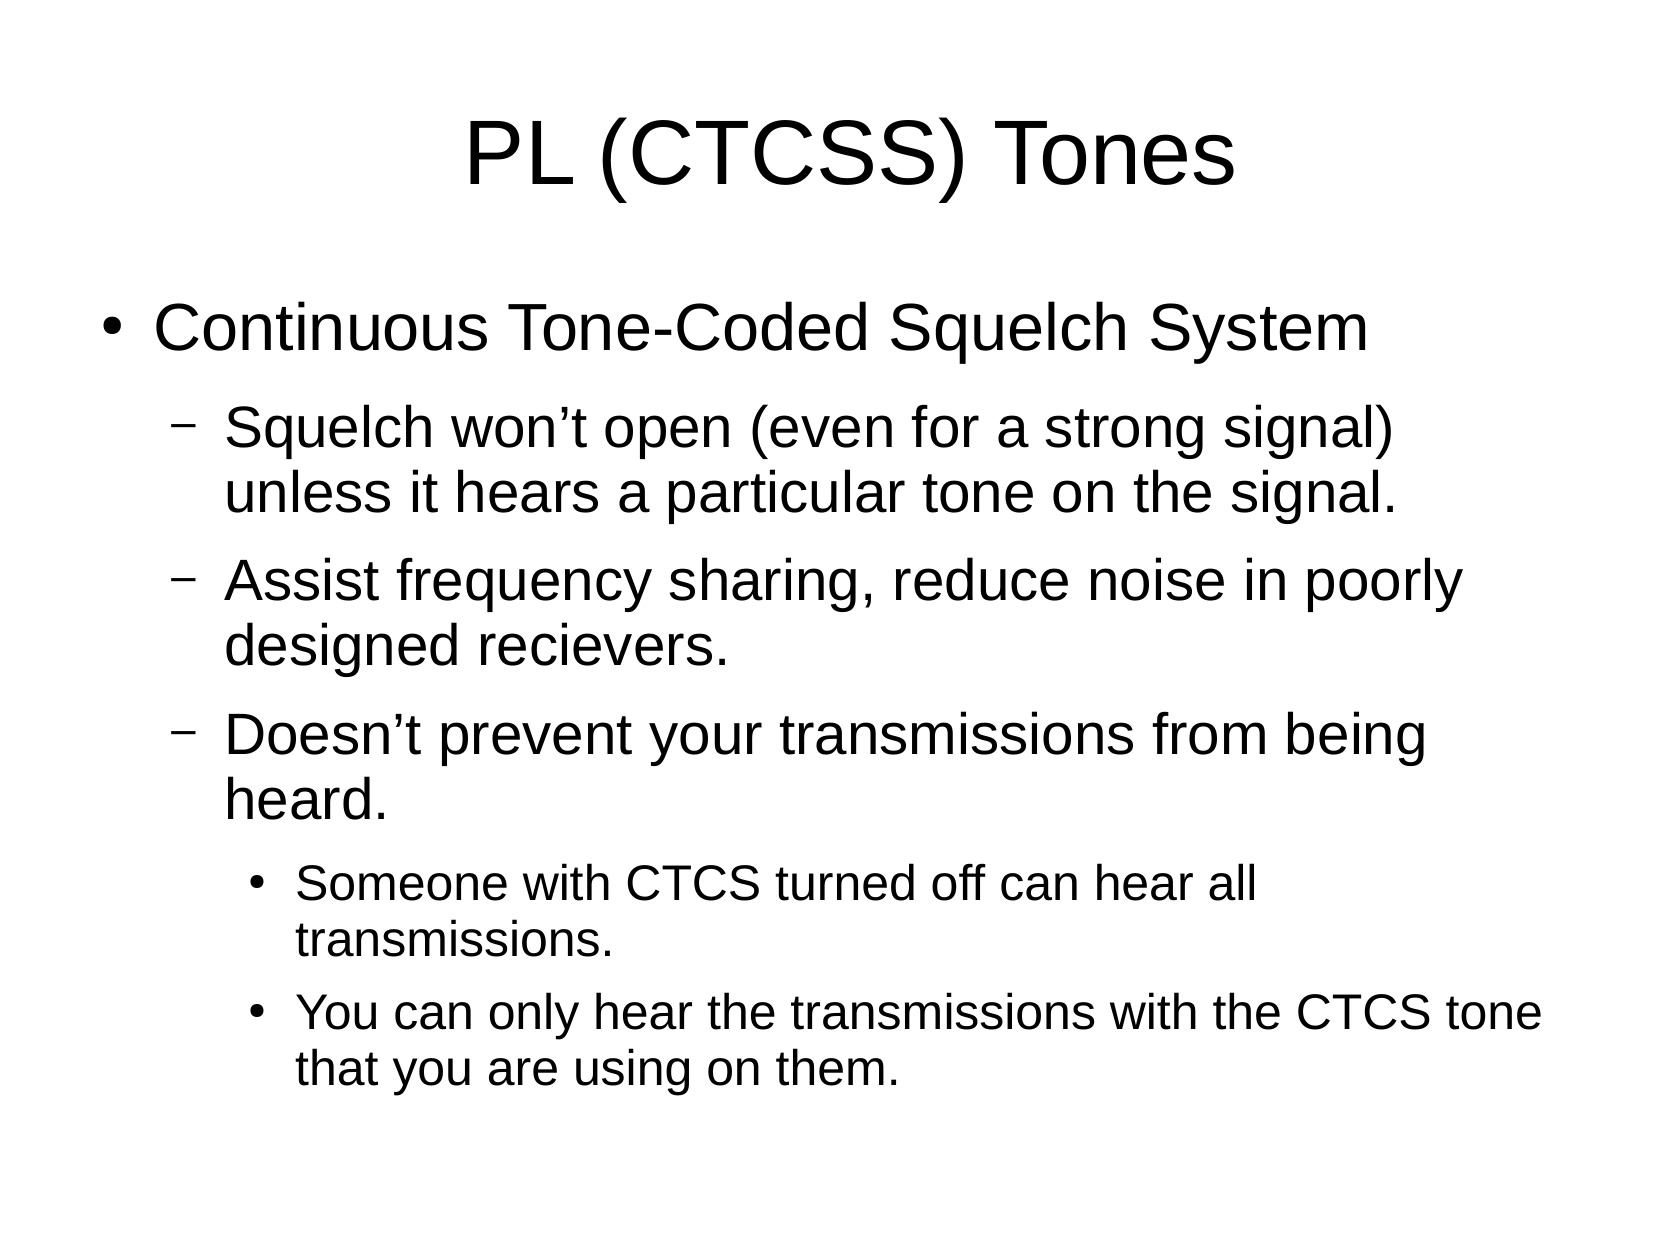

# PL (CTCSS) Tones
Continuous Tone-Coded Squelch System
Squelch won’t open (even for a strong signal) unless it hears a particular tone on the signal.
Assist frequency sharing, reduce noise in poorly designed recievers.
Doesn’t prevent your transmissions from being heard.
Someone with CTCS turned off can hear all transmissions.
You can only hear the transmissions with the CTCS tone that you are using on them.